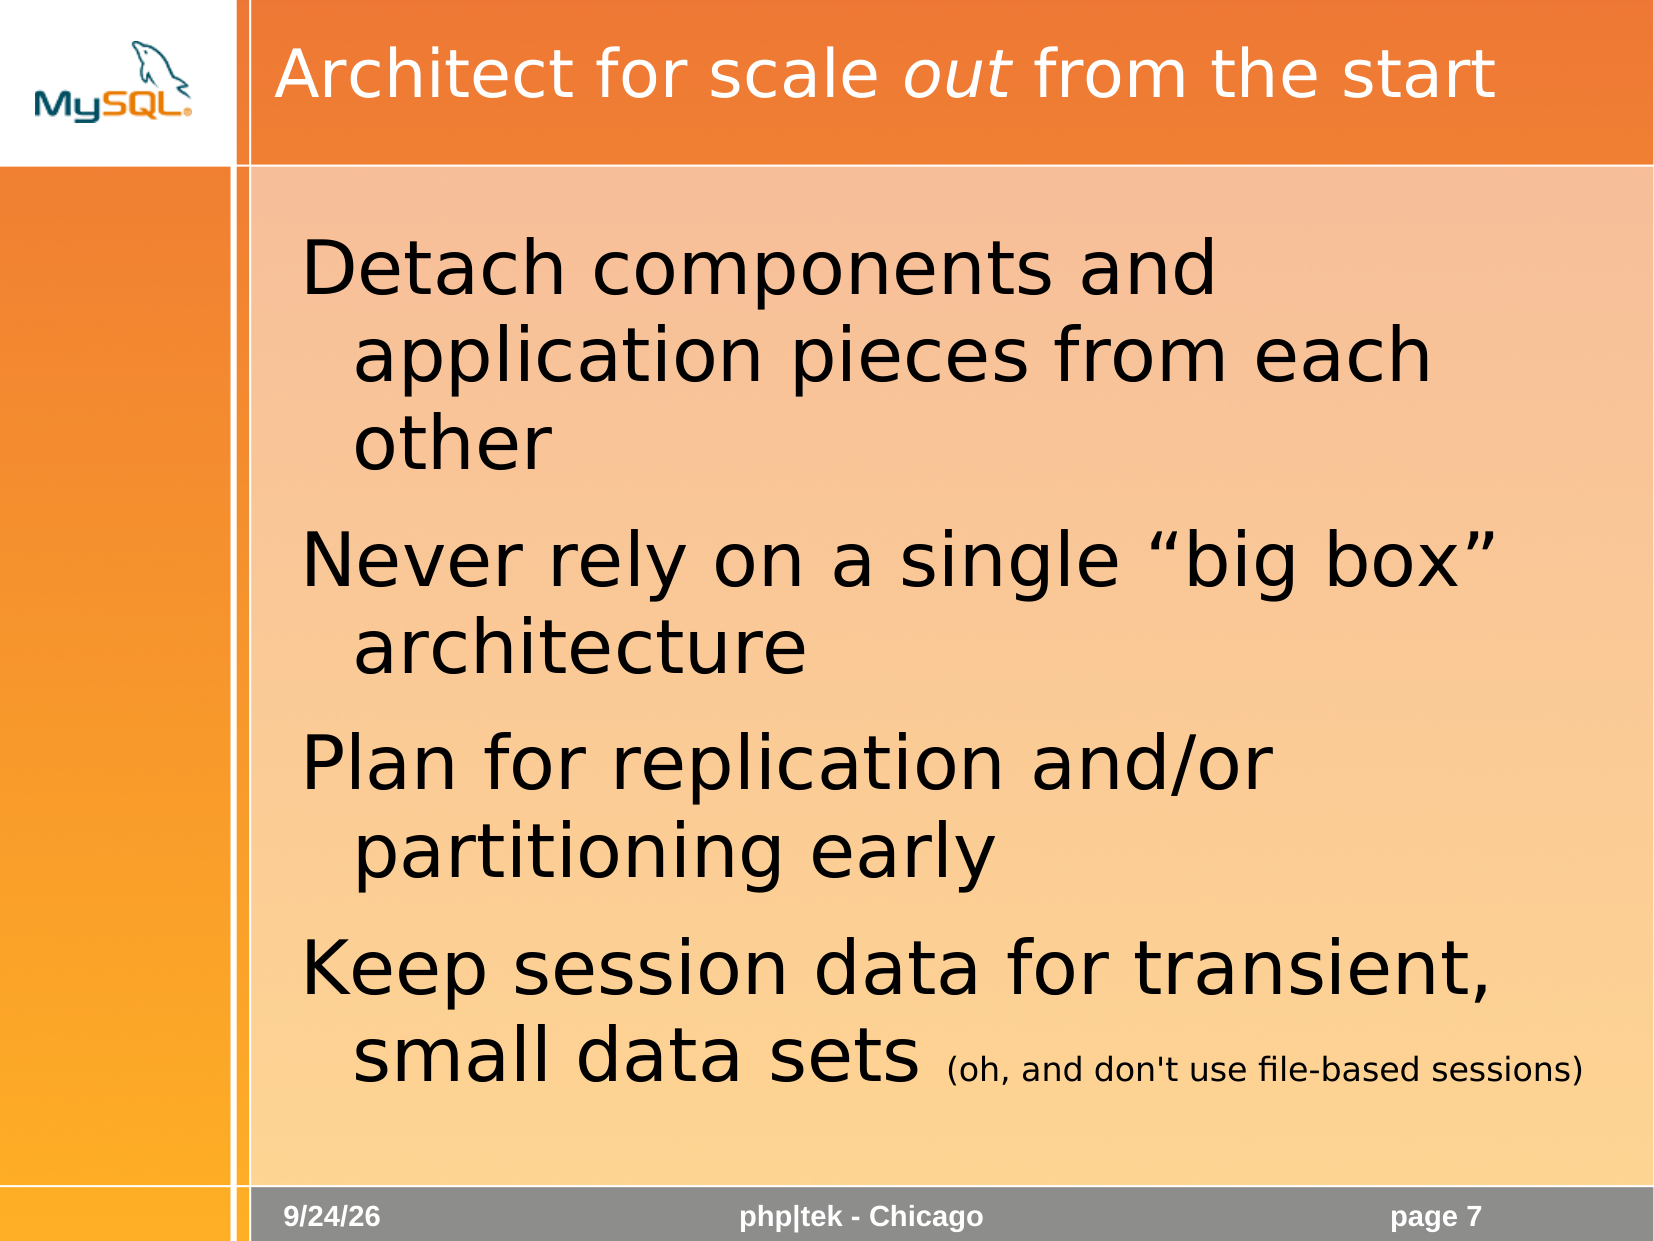

# Architect for scale out from the start
Detach components and application pieces from each other
Never rely on a single “big box” architecture
Plan for replication and/or partitioning early
Keep session data for transient, small data sets (oh, and don't use file-based sessions)